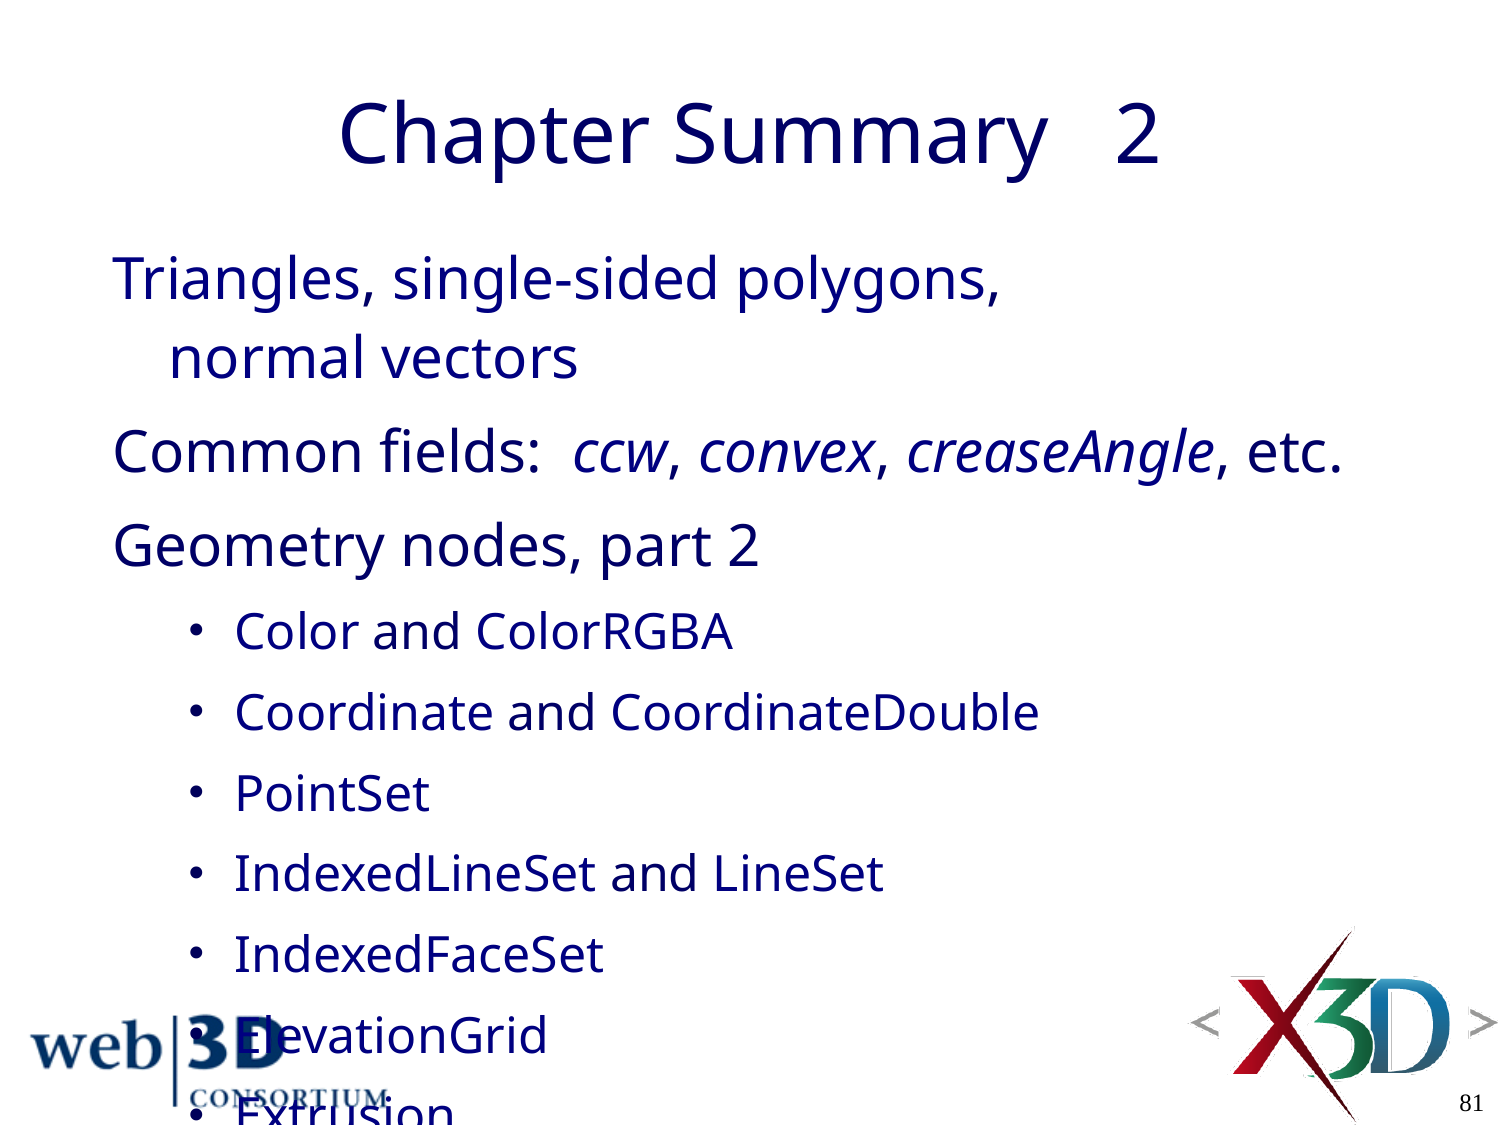

# Chapter Summary 2
Triangles, single-sided polygons, normal vectors
Common fields: ccw, convex, creaseAngle, etc.
Geometry nodes, part 2
Color and ColorRGBA
Coordinate and CoordinateDouble
PointSet
IndexedLineSet and LineSet
IndexedFaceSet
ElevationGrid
Extrusion